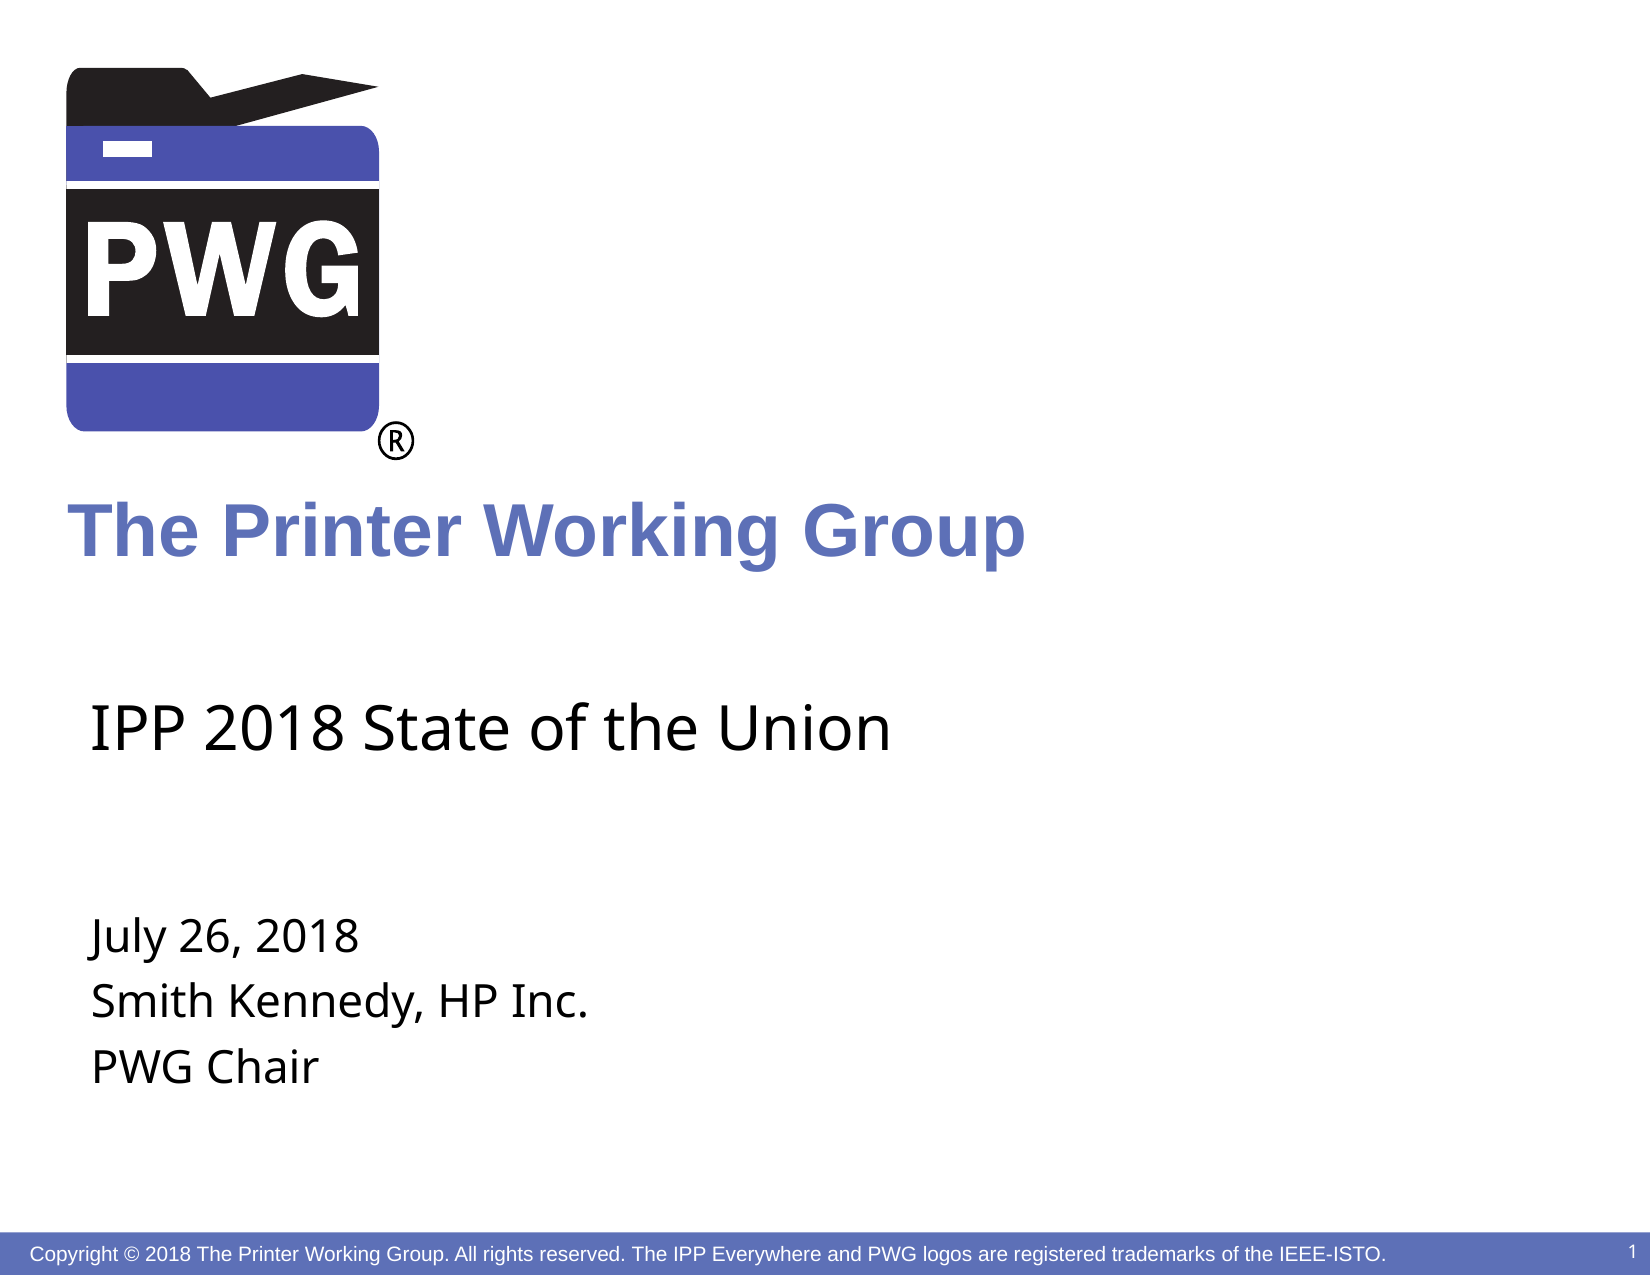

# IPP 2018 State of the Union
July 26, 2018
Smith Kennedy, HP Inc.
PWG Chair
1